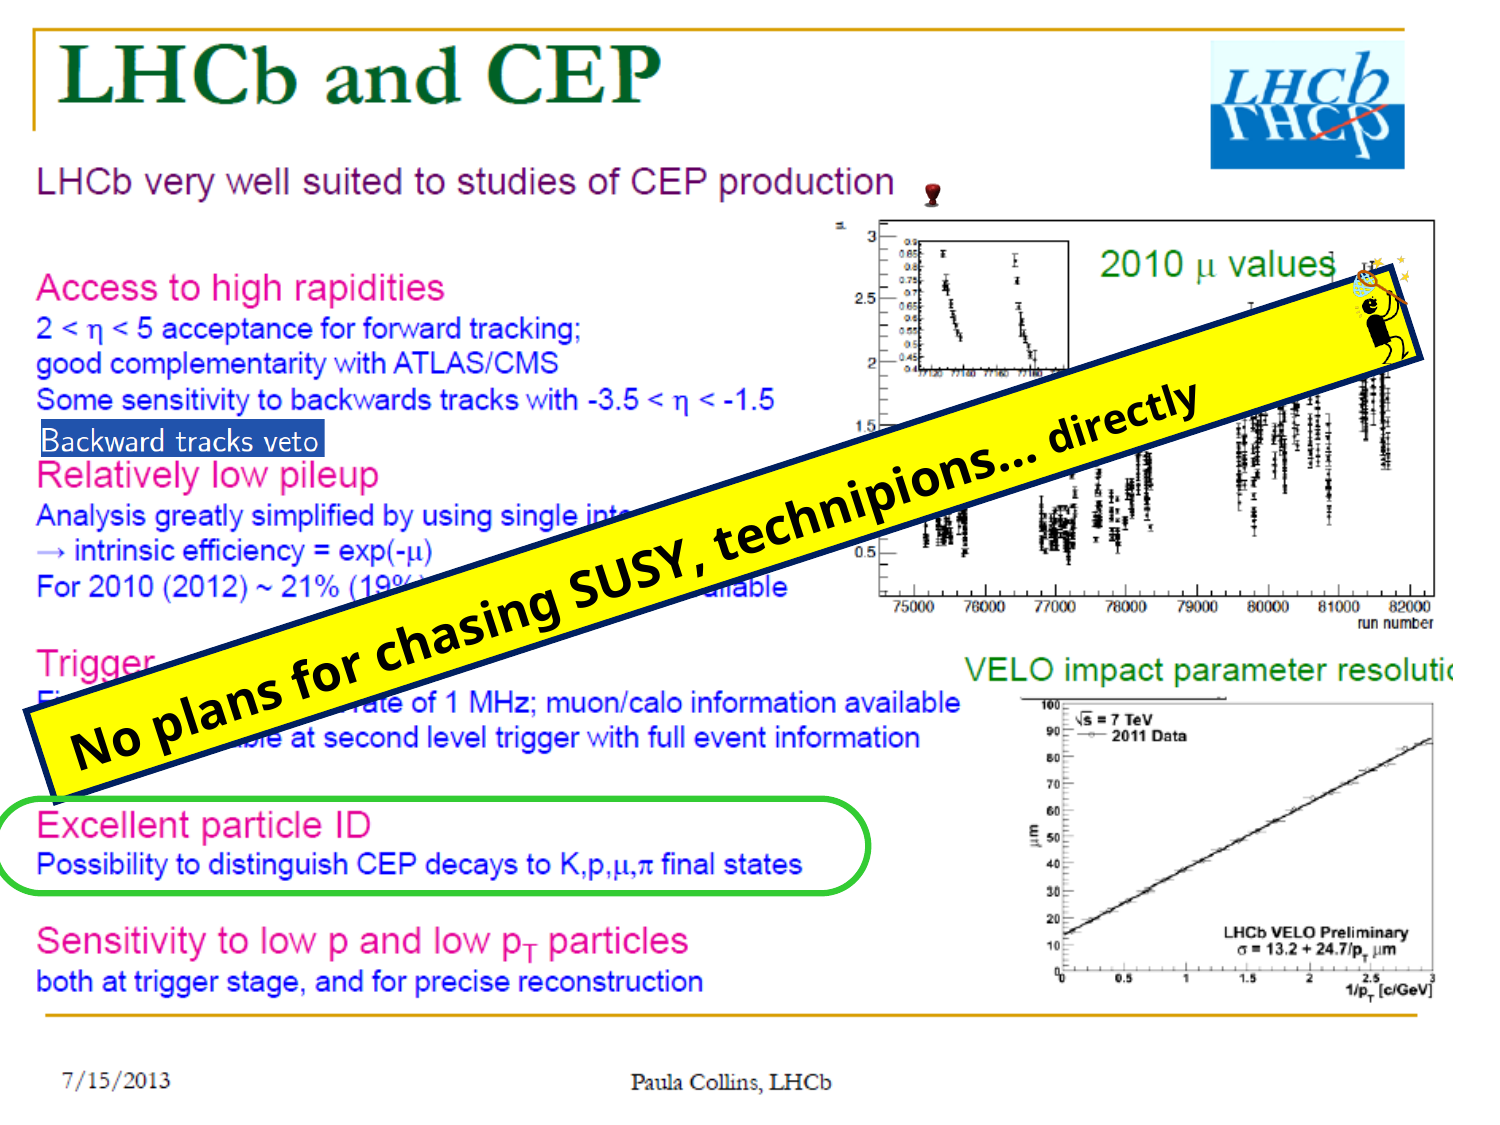

No plans for chasing SUSY, technipions… directly